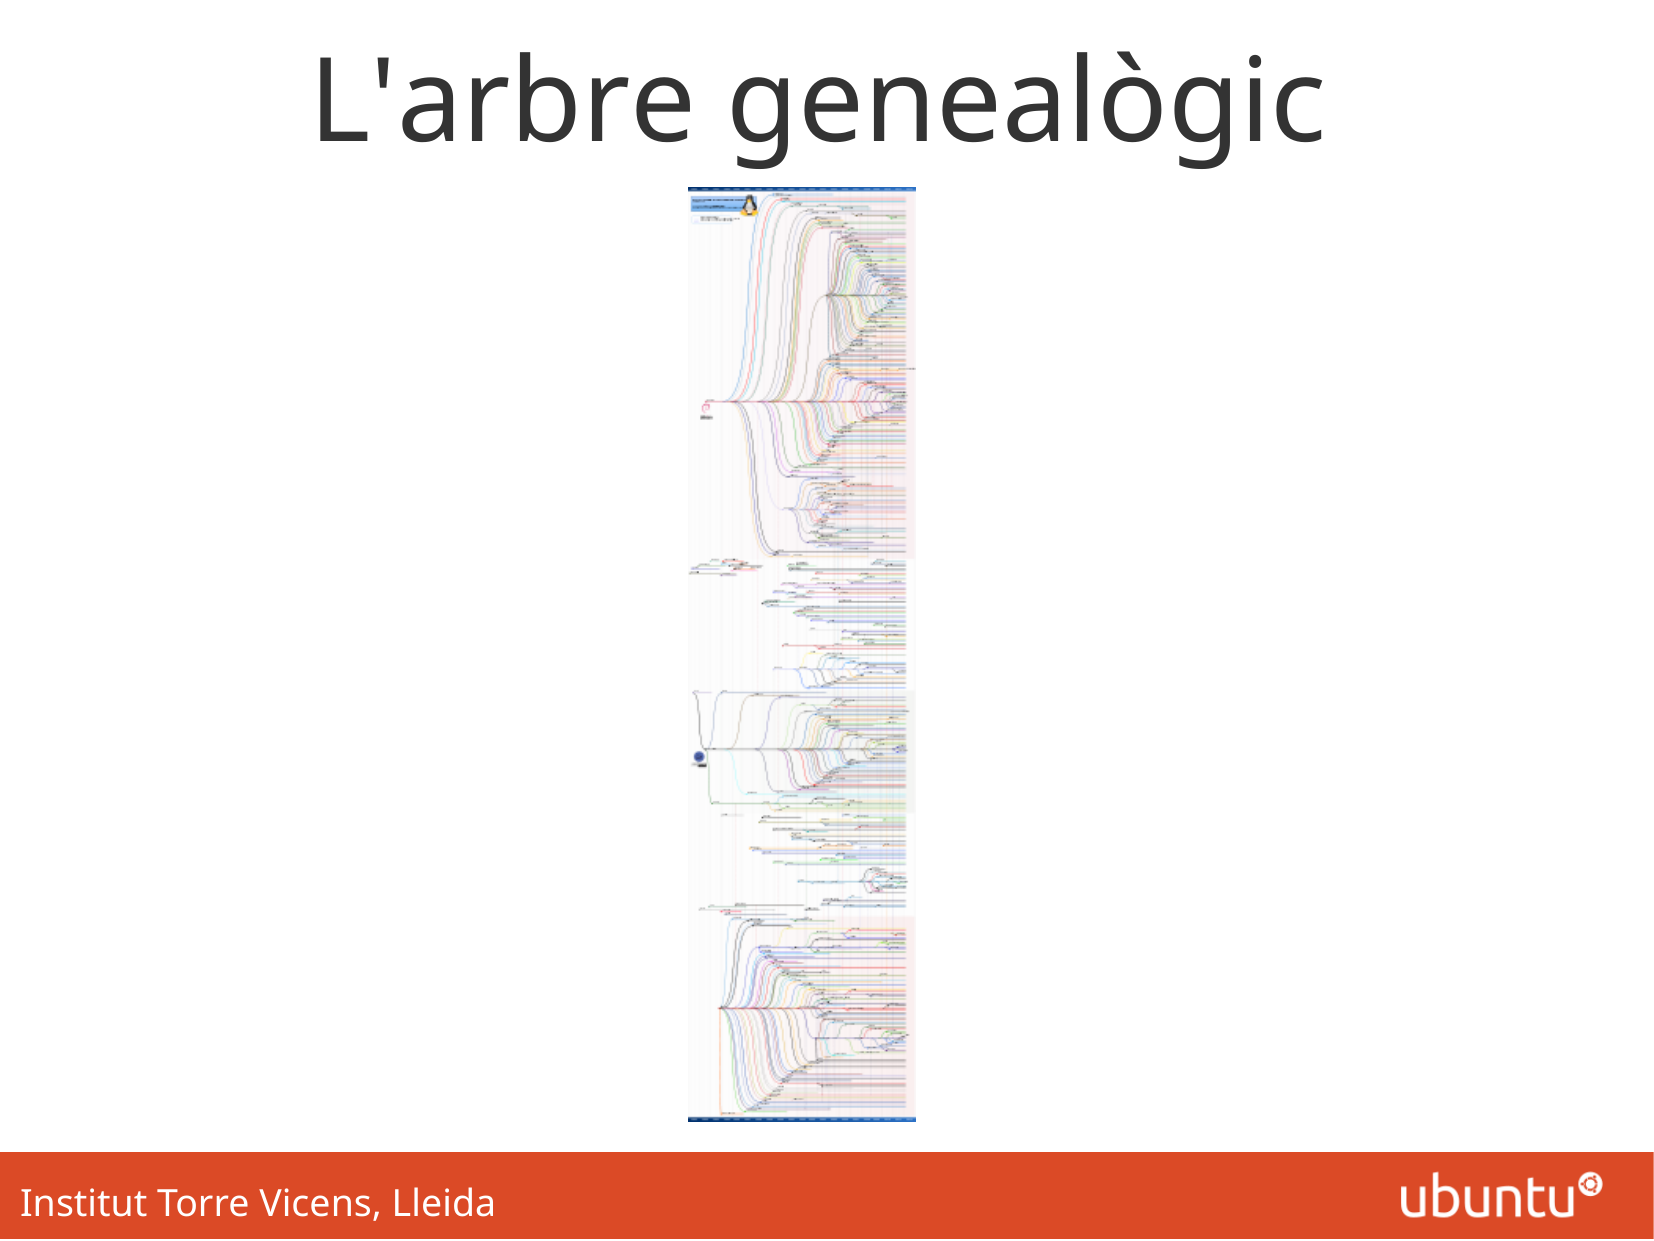

# L'arbre genealògic
Institut Torre Vicens, Lleida 17/05/2014